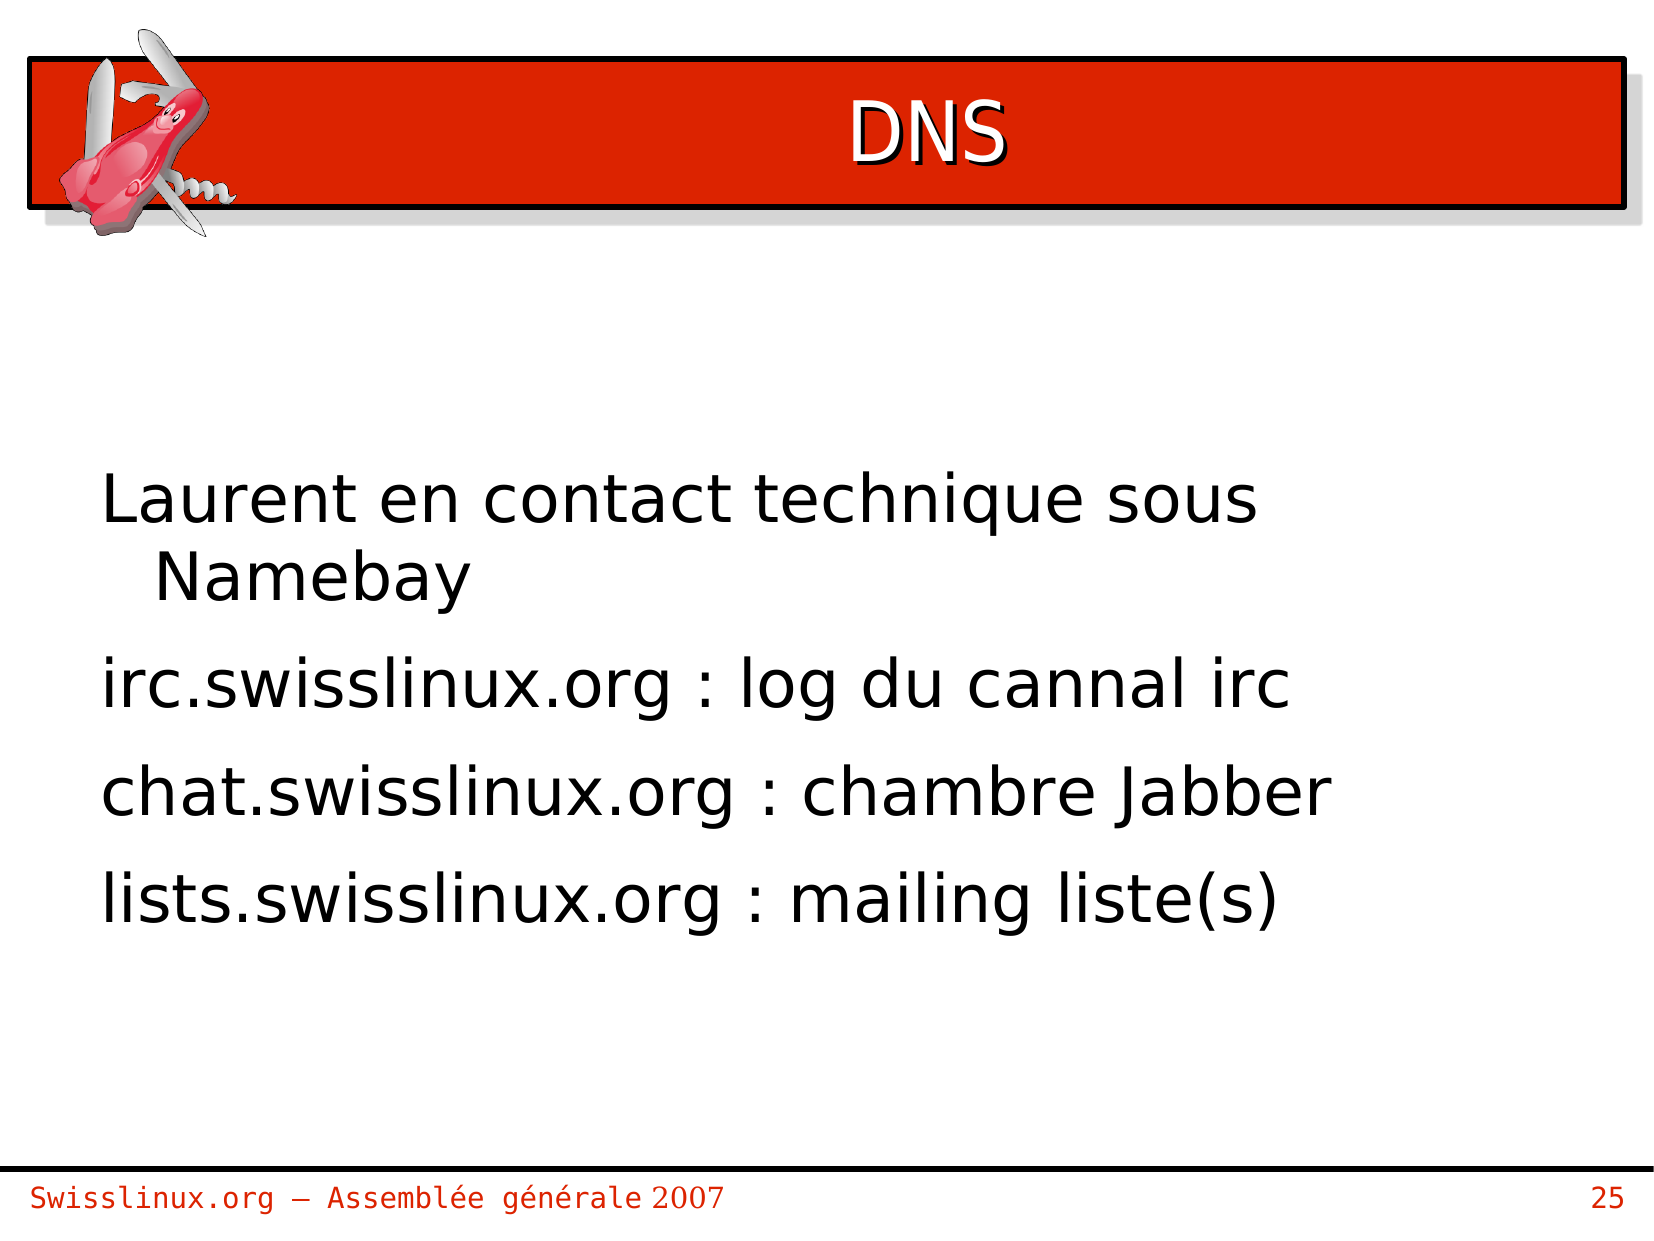

# DNS
Laurent en contact technique sous Namebay
irc.swisslinux.org : log du cannal irc
chat.swisslinux.org : chambre Jabber
lists.swisslinux.org : mailing liste(s)
26 Janvier 2007
25